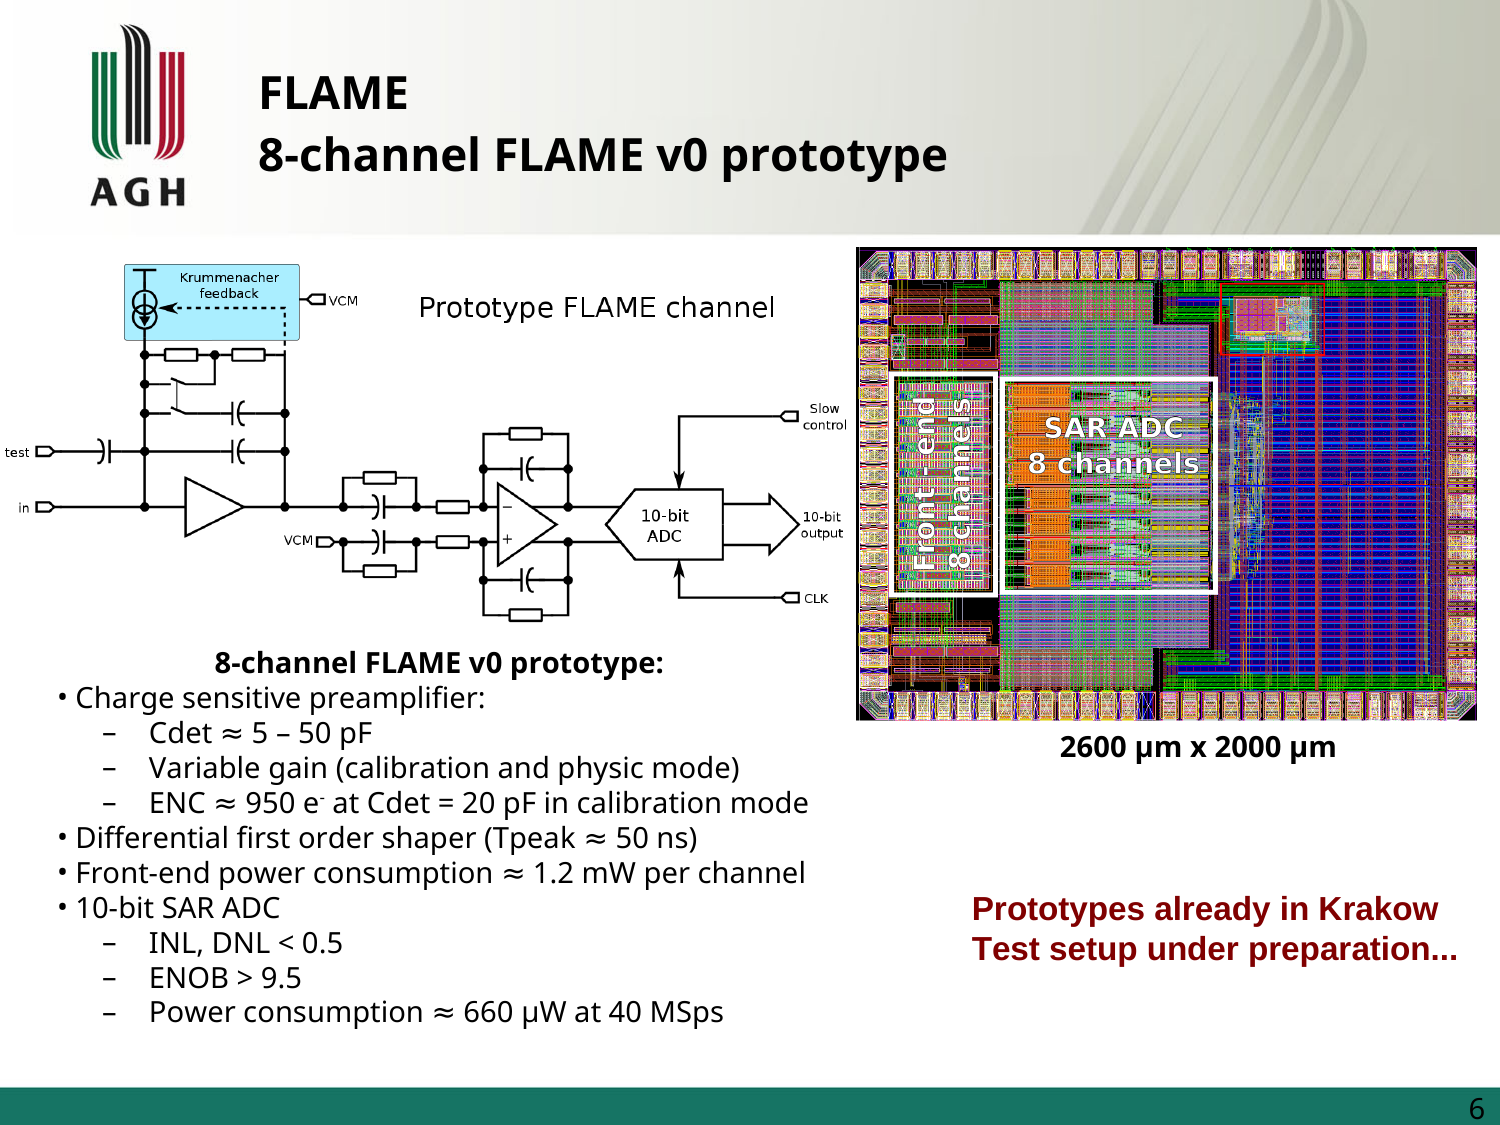

# FLAME 8-channel FLAME v0 prototype
8-channel FLAME v0 prototype:
 Charge sensitive preamplifier:
Cdet ≈ 5 – 50 pF
Variable gain (calibration and physic mode)
ENC ≈ 950 e- at Cdet = 20 pF in calibration mode
 Differential first order shaper (Tpeak ≈ 50 ns)
 Front-end power consumption ≈ 1.2 mW per channel
 10-bit SAR ADC
INL, DNL < 0.5
ENOB > 9.5
Power consumption ≈ 660 μW at 40 MSps
2600 μm x 2000 μm
Prototypes already in Krakow
Test setup under preparation...
6